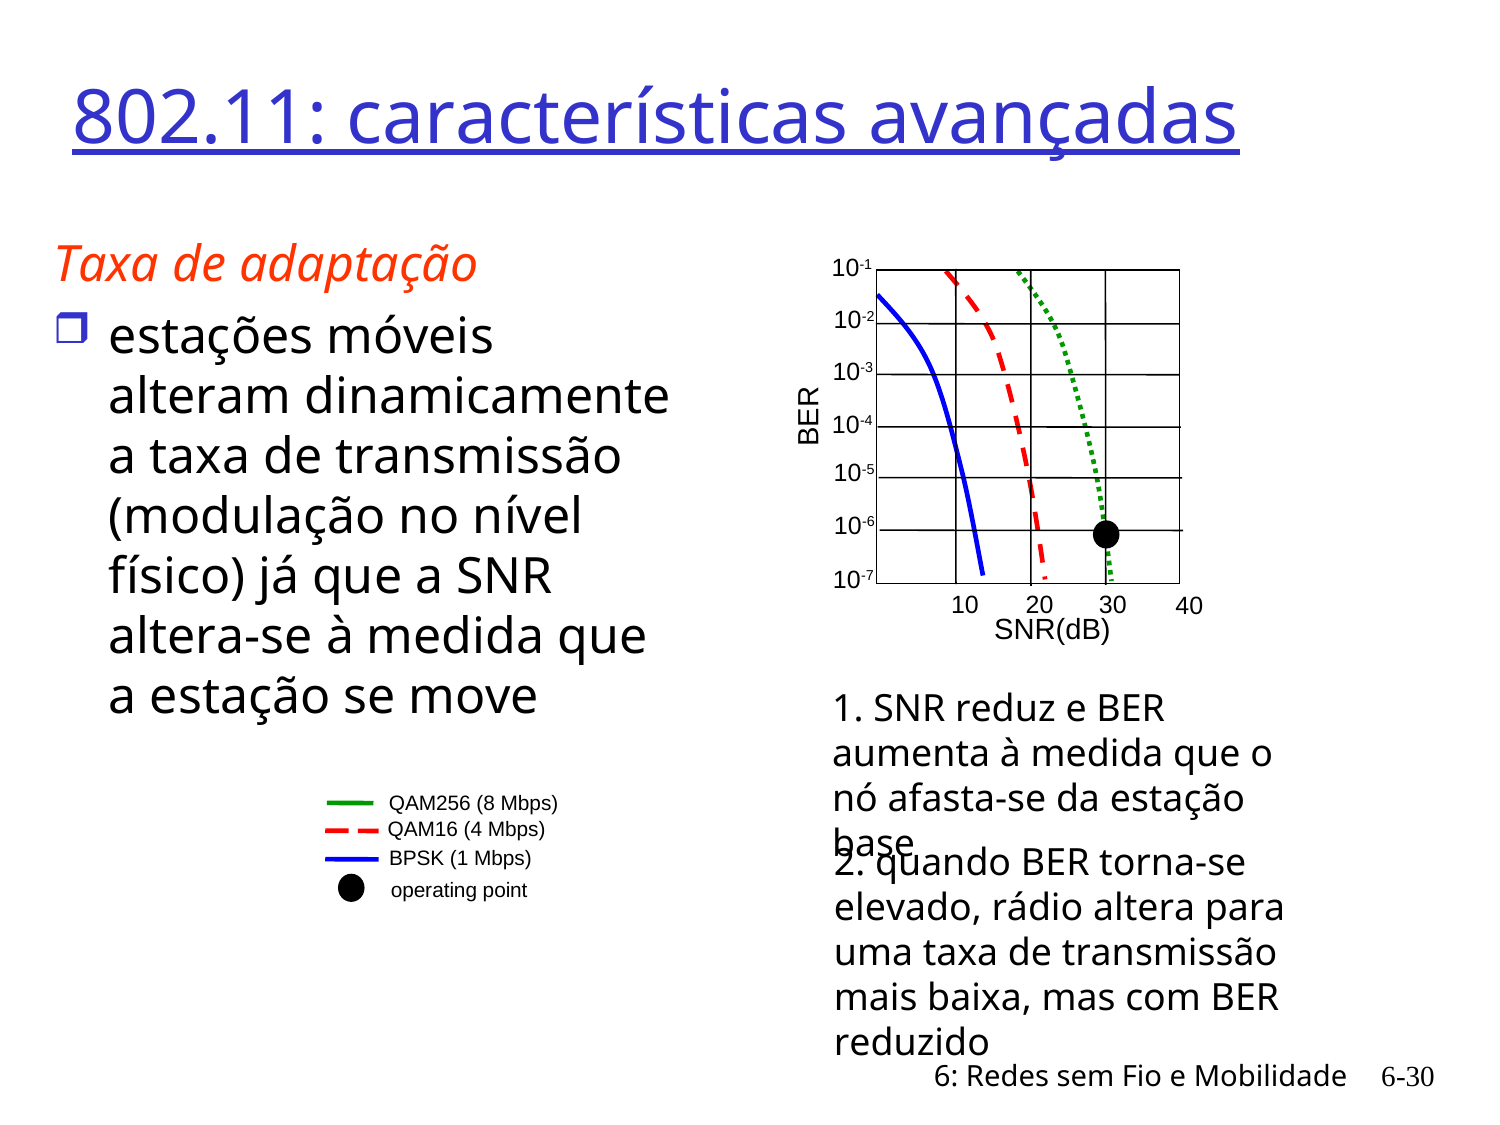

802.11: características avançadas
Taxa de adaptação
estações móveis alteram dinamicamente a taxa de transmissão (modulação no nível físico) já que a SNR altera-se à medida que a estação se move
10-1
10-2
10-3
BER
10-4
10-5
10-6
10-7
10
20
30
40
SNR(dB)
1. SNR reduz e BER aumenta à medida que o nó afasta-se da estação base
QAM256 (8 Mbps)
QAM16 (4 Mbps)
2. quando BER torna-se elevado, rádio altera para uma taxa de transmissão mais baixa, mas com BER reduzido
BPSK (1 Mbps)
operating point
6: Redes sem Fio e Mobilidade